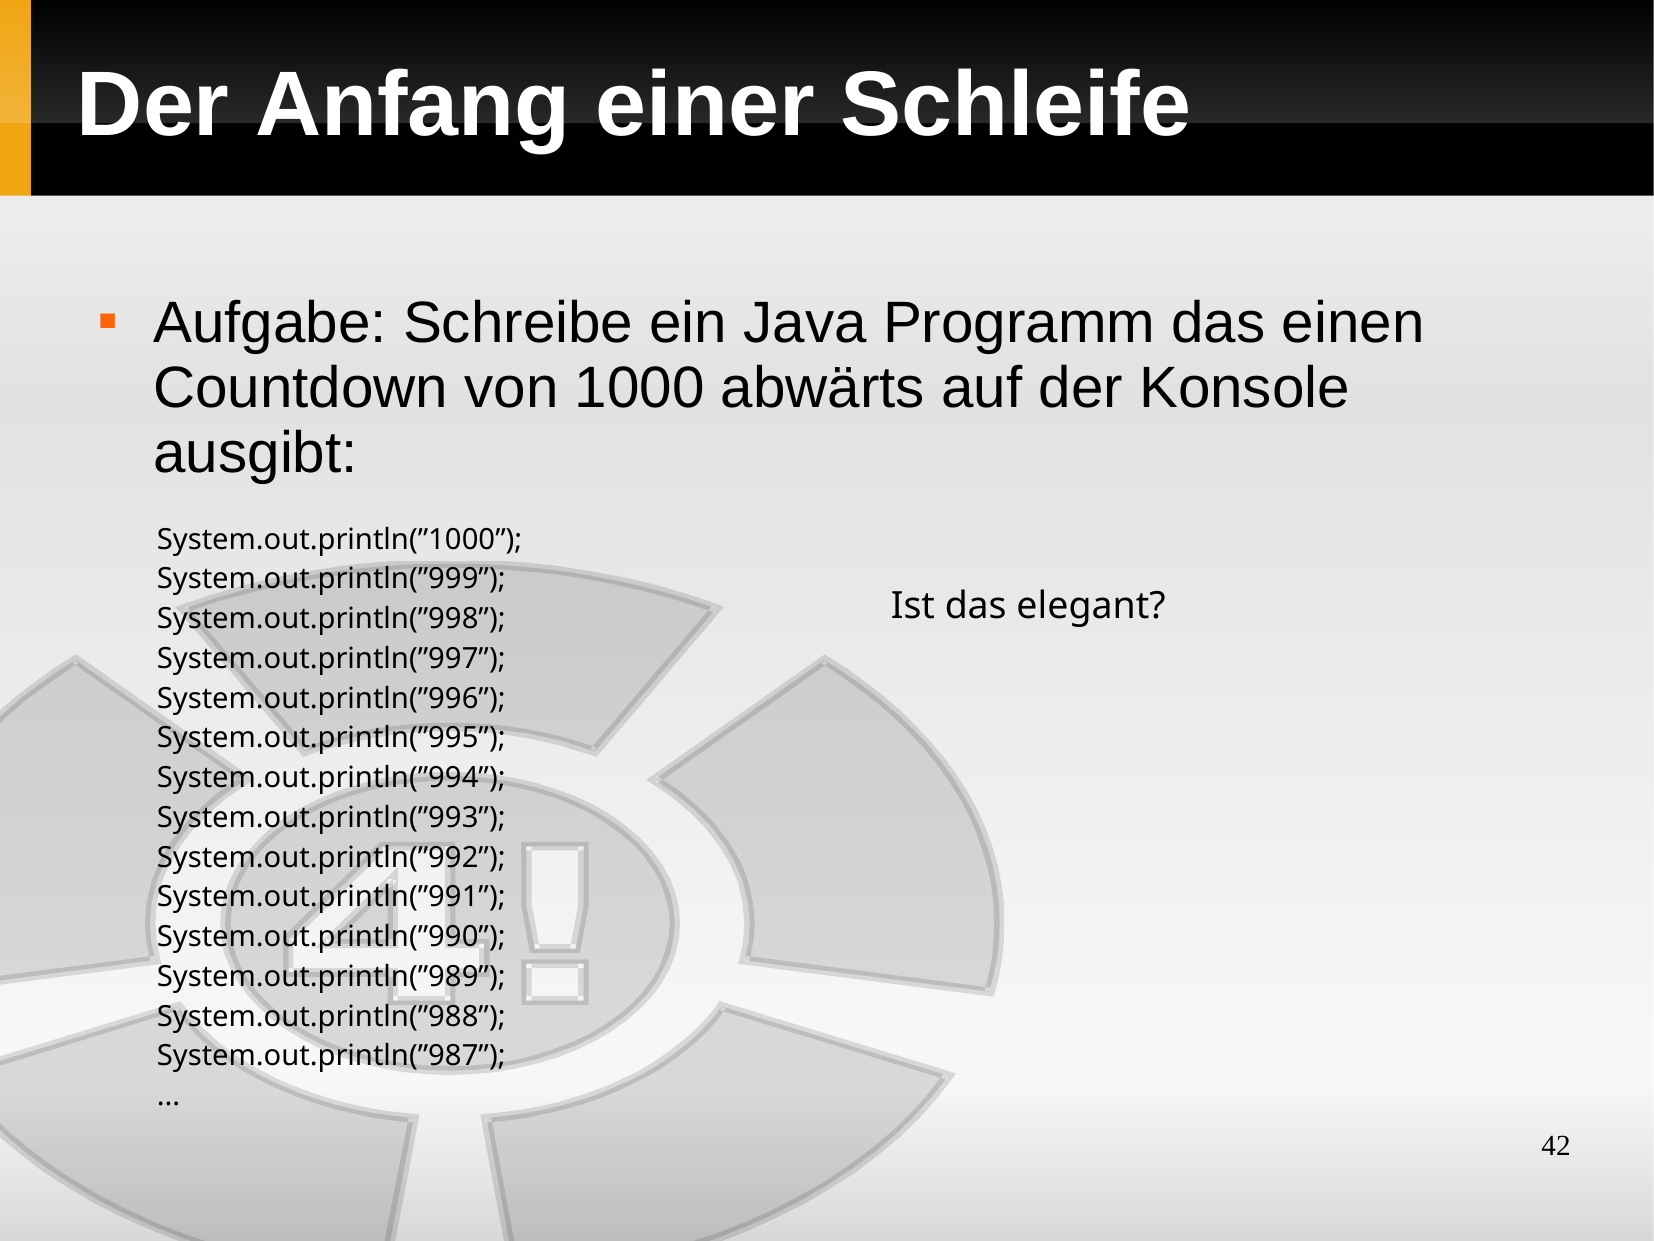

# Der Anfang einer Schleife
Aufgabe: Schreibe ein Java Programm das einen Countdown von 1000 abwärts auf der Konsole ausgibt:
System.out.println(”1000”);
System.out.println(”999”);
System.out.println(”998”);
System.out.println(”997”);
System.out.println(”996”);
System.out.println(”995”);
System.out.println(”994”);
System.out.println(”993”);
System.out.println(”992”);
System.out.println(”991”);
System.out.println(”990”);
System.out.println(”989”);
System.out.println(”988”);
System.out.println(”987”);
...
Ist das elegant?
42